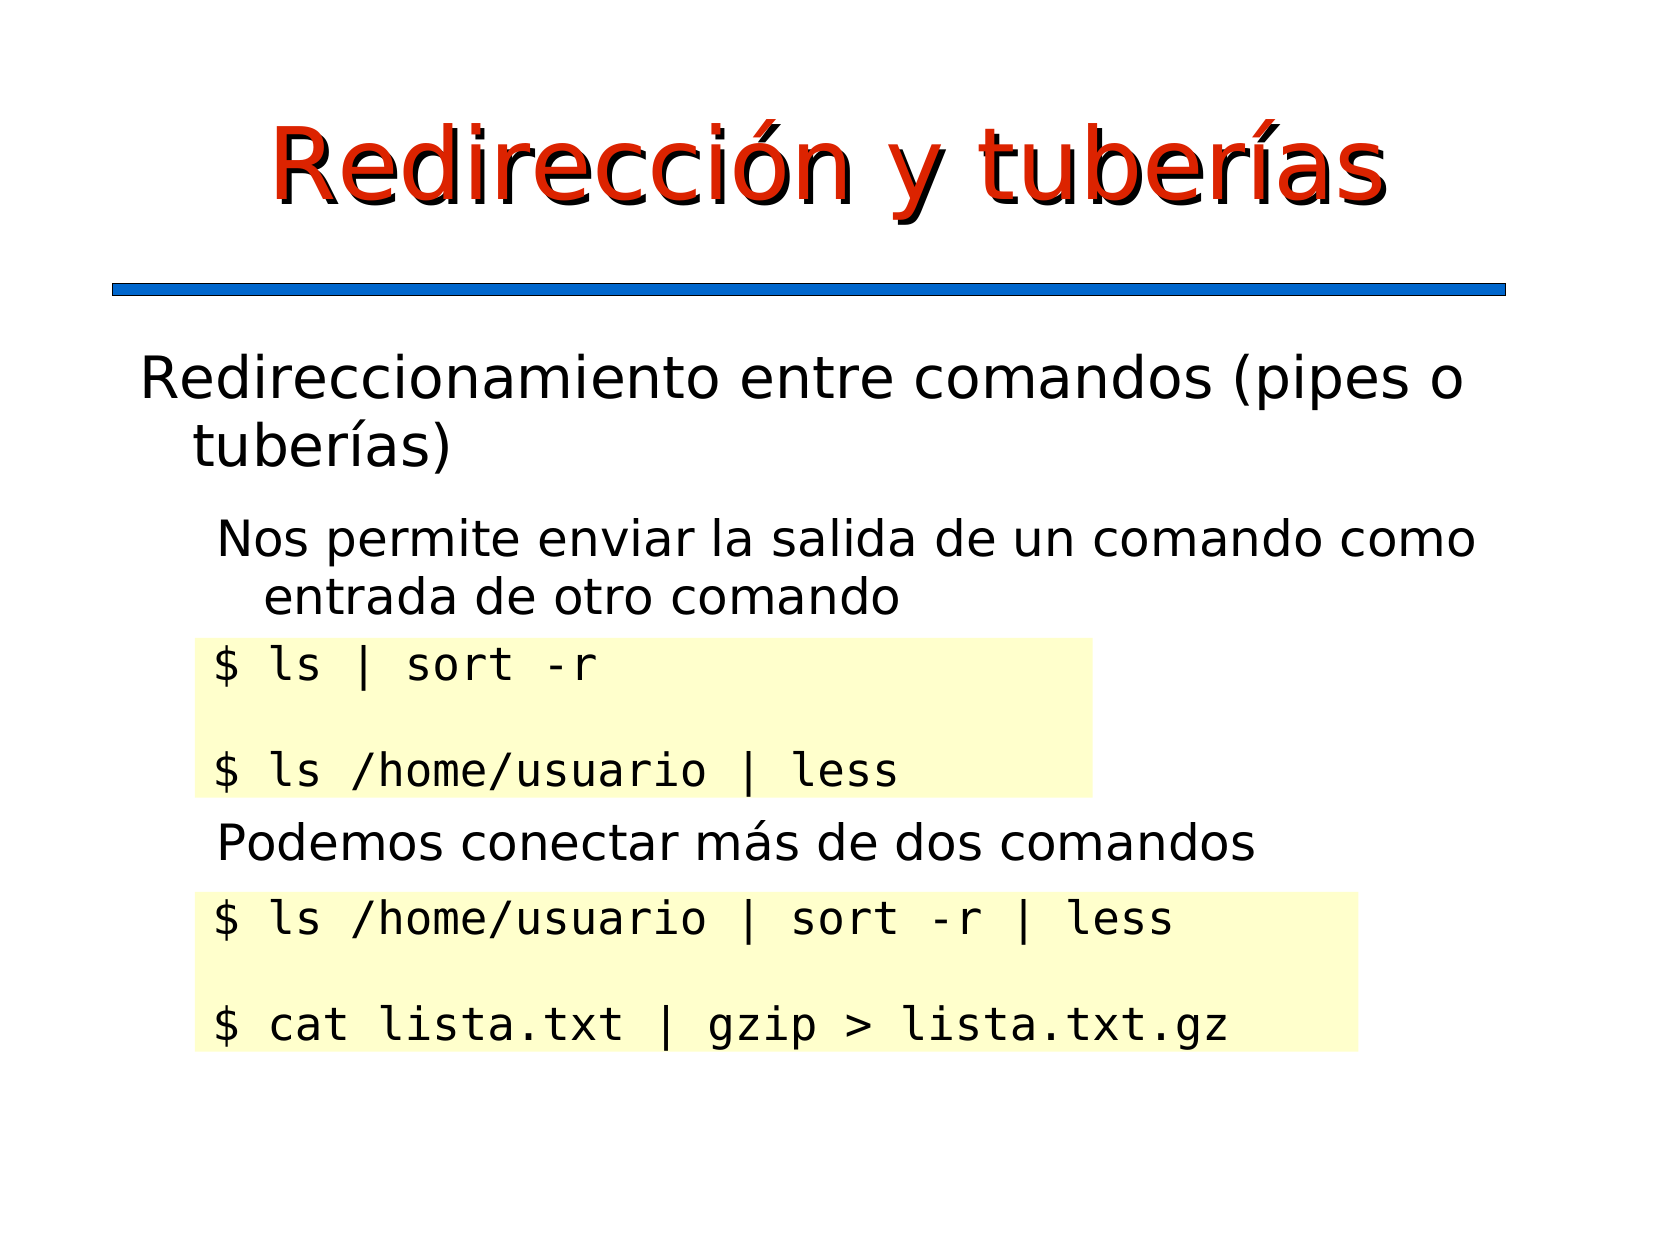

Redirección y tuberías
# Redireccionamiento entre comandos (pipes o tuberías)
Nos permite enviar la salida de un comando como entrada de otro comando
Podemos conectar más de dos comandos
$ ls | sort -r
$ ls /home/usuario | less
$ ls /home/usuario | sort -r | less
$ cat lista.txt | gzip > lista.txt.gz